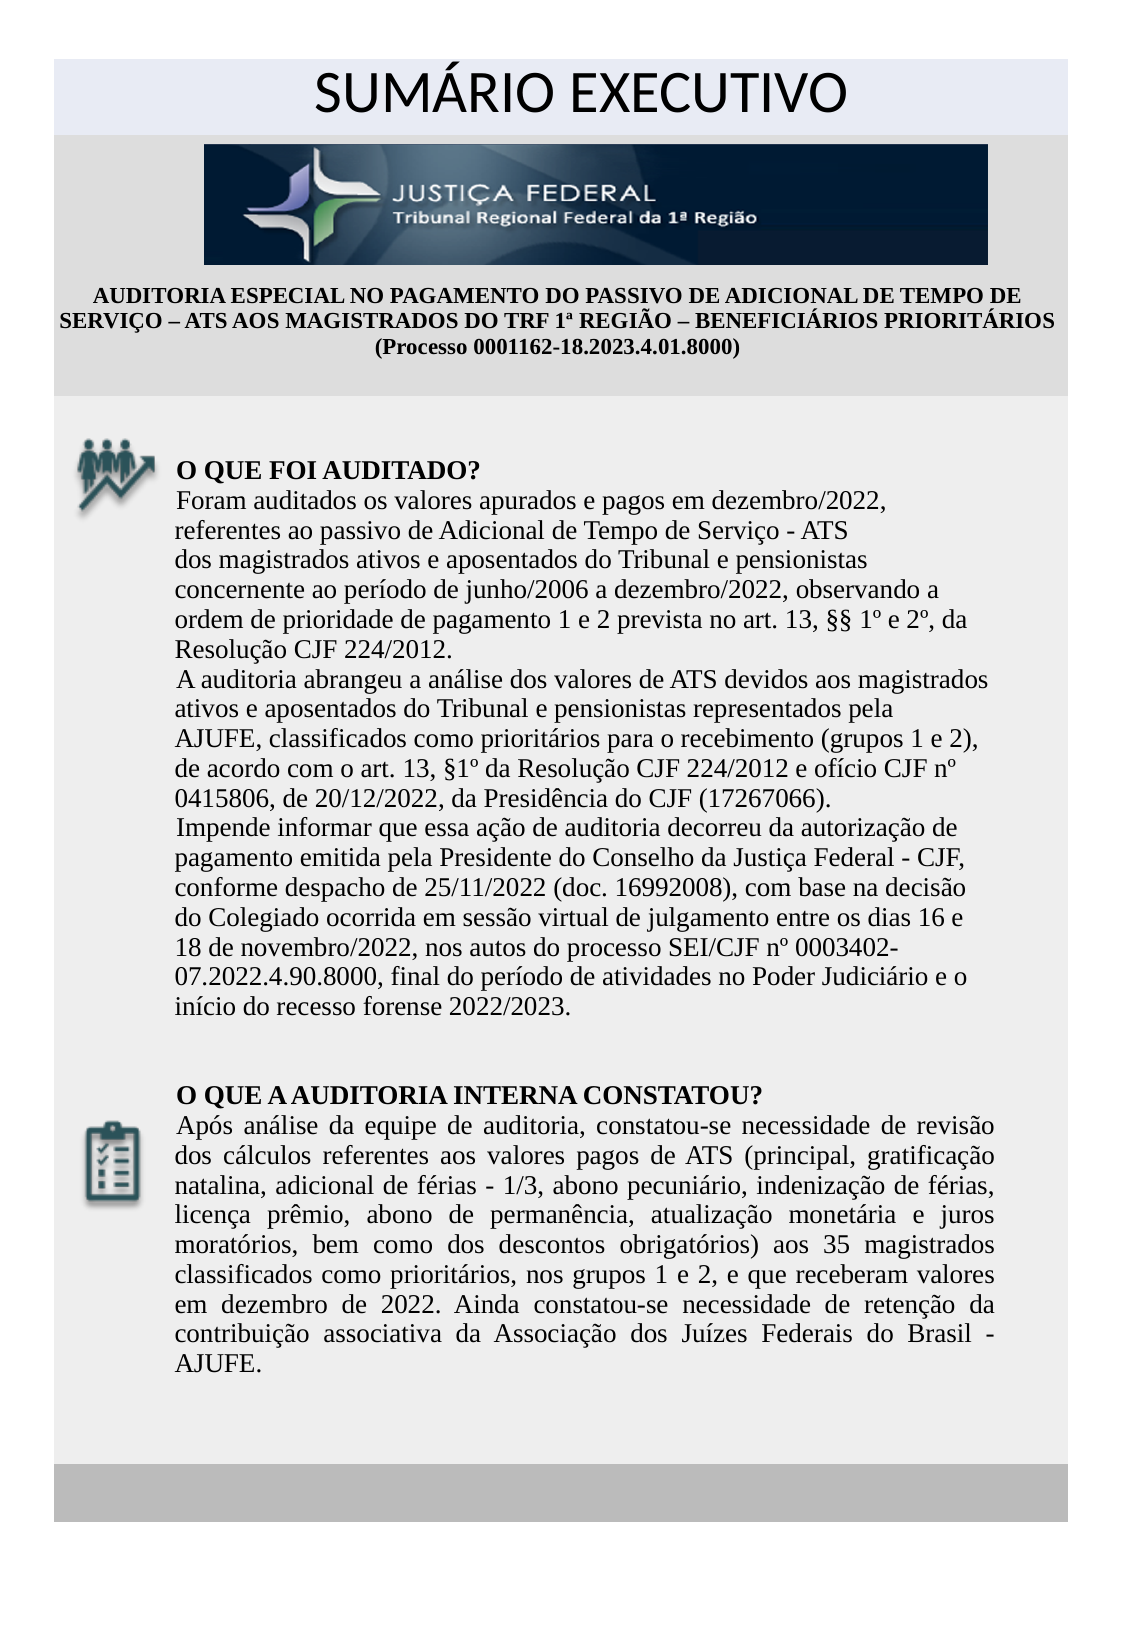

| SUMÁRIO EXECUTIVO | | |
| --- | --- | --- |
| AUDITORIA ESPECIAL NO PAGAMENTO DO PASSIVO DE ADICIONAL DE TEMPO DE SERVIÇO – ATS AOS MAGISTRADOS DO TRF 1ª REGIÃO – BENEFICIÁRIOS PRIORITÁRIOS (Processo 0001162-18.2023.4.01.8000) | | |
| | O QUE FOI AUDITADO? Foram auditados os valores apurados e pagos em dezembro/2022, referentes ao passivo de Adicional de Tempo de Serviço - ATS dos magistrados ativos e aposentados do Tribunal e pensionistas concernente ao período de junho/2006 a dezembro/2022, observando a ordem de prioridade de pagamento 1 e 2 prevista no art. 13, §§ 1º e 2º, da Resolução CJF 224/2012. A auditoria abrangeu a análise dos valores de ATS devidos aos magistrados ativos e aposentados do Tribunal e pensionistas representados pela AJUFE, classificados como prioritários para o recebimento (grupos 1 e 2), de acordo com o art. 13, §1º da Resolução CJF 224/2012 e ofício CJF nº 0415806, de 20/12/2022, da Presidência do CJF (17267066). Impende informar que essa ação de auditoria decorreu da autorização de pagamento emitida pela Presidente do Conselho da Justiça Federal - CJF, conforme despacho de 25/11/2022 (doc. 16992008), com base na decisão do Colegiado ocorrida em sessão virtual de julgamento entre os dias 16 e 18 de novembro/2022, nos autos do processo SEI/CJF nº 0003402-07.2022.4.90.8000, final do período de atividades no Poder Judiciário e o início do recesso forense 2022/2023. O QUE A AUDITORIA INTERNA CONSTATOU? Após análise da equipe de auditoria, constatou-se necessidade de revisão dos cálculos referentes aos valores pagos de ATS (principal, gratificação natalina, adicional de férias - 1/3, abono pecuniário, indenização de férias, licença prêmio, abono de permanência, atualização monetária e juros moratórios, bem como dos descontos obrigatórios) aos 35 magistrados classificados como prioritários, nos grupos 1 e 2, e que receberam valores em dezembro de 2022. Ainda constatou-se necessidade de retenção da contribuição associativa da Associação dos Juízes Federais do Brasil - AJUFE. | |
| | | |